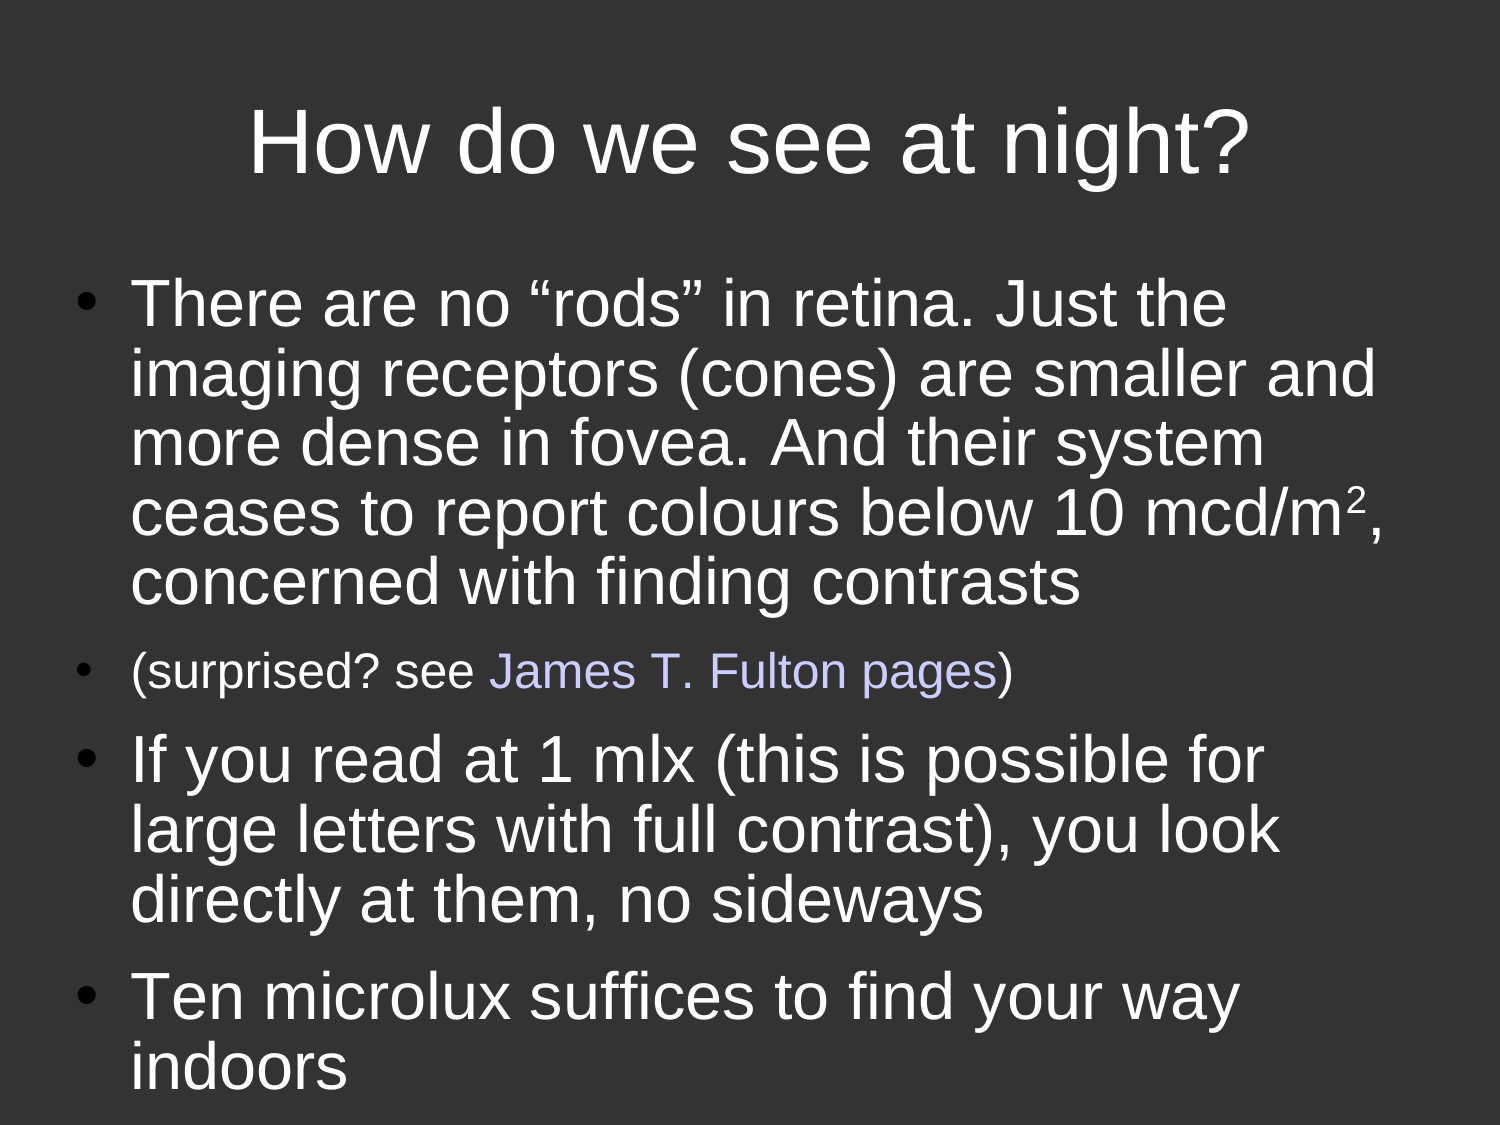

# How do we see at night?
There are no “rods” in retina. Just the imaging receptors (cones) are smaller and more dense in fovea. And their system ceases to report colours below 10 mcd/m2, concerned with finding contrasts
(surprised? see James T. Fulton pages)
If you read at 1 mlx (this is possible for large letters with full contrast), you look directly at them, no sideways
Ten microlux suffices to find your way indoors